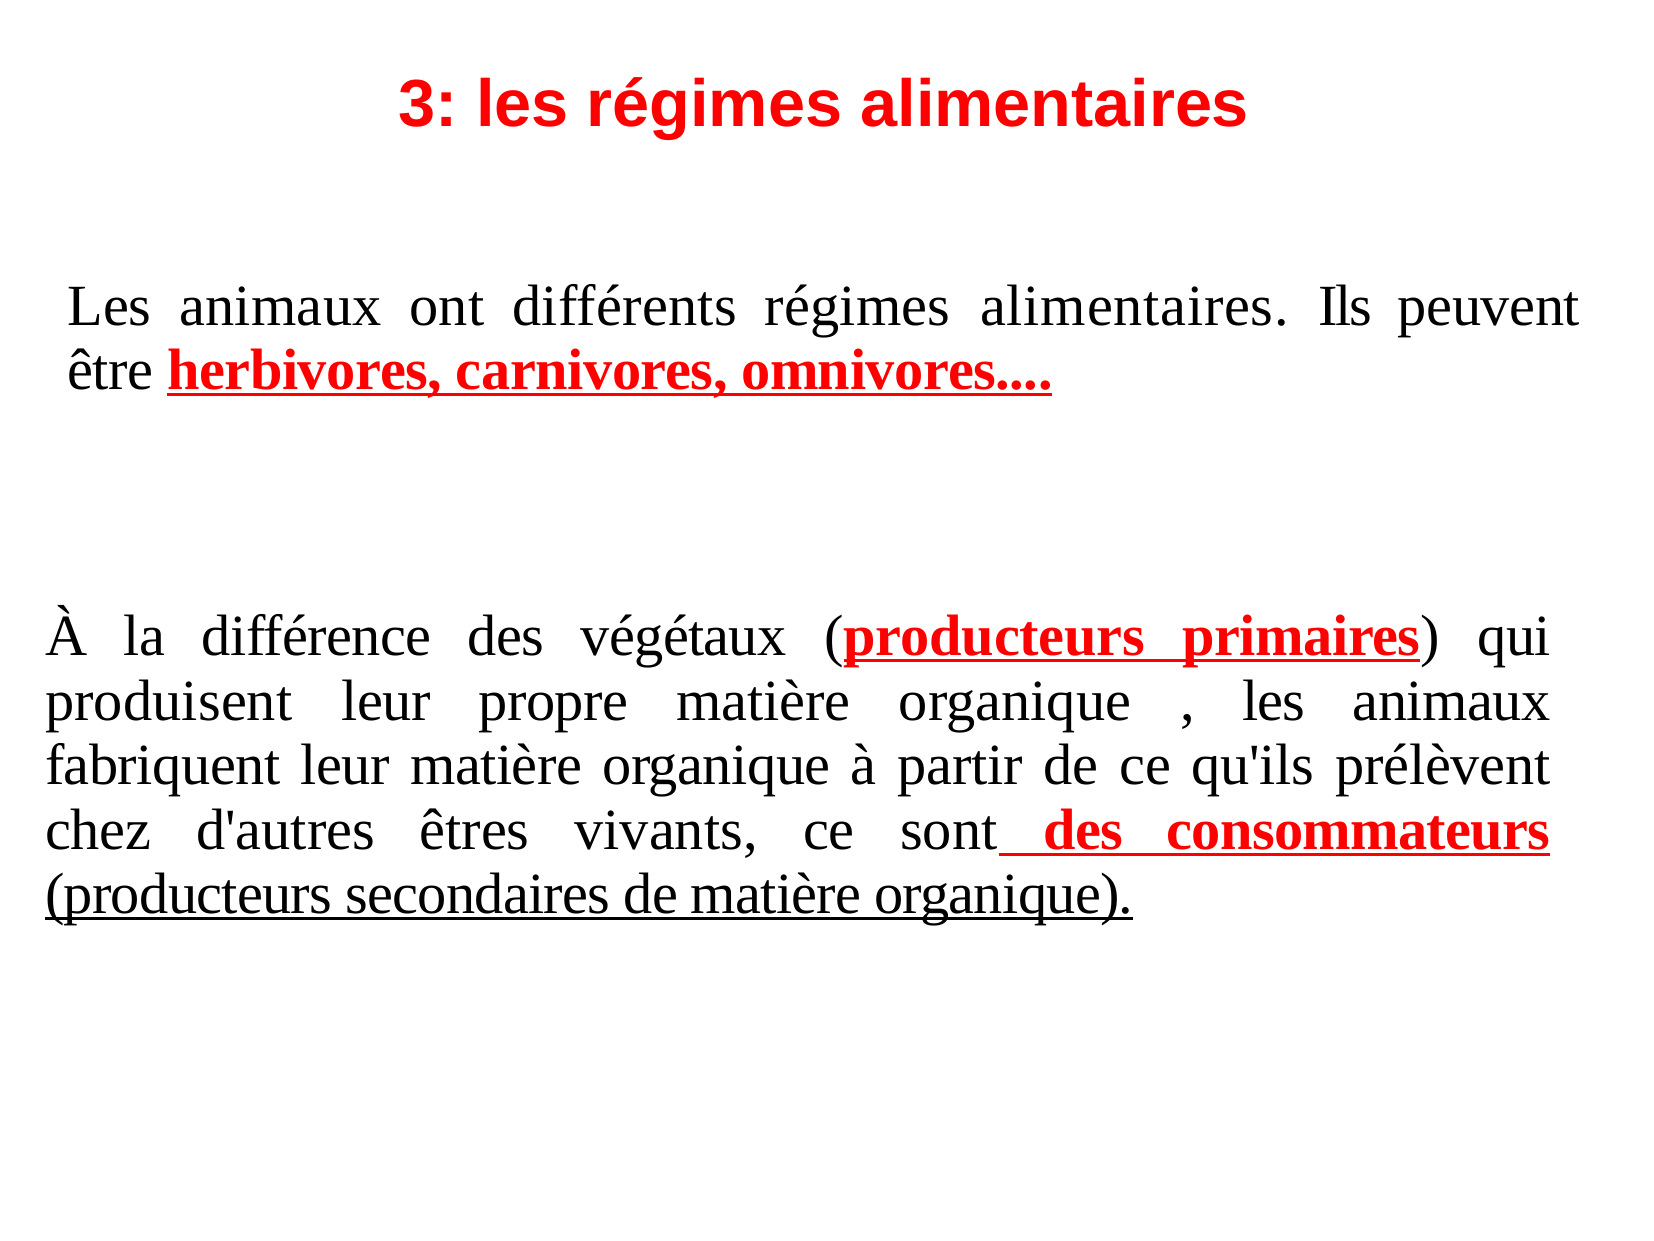

3: les régimes alimentaires
Les animaux ont différents régimes alimentaires. Ils peuvent être herbivores, carnivores, omnivores....
À la différence des végétaux (producteurs primaires) qui produisent leur propre matière organique , les animaux fabriquent leur matière organique à partir de ce qu'ils prélèvent chez d'autres êtres vivants, ce sont des consommateurs (producteurs secondaires de matière organique).